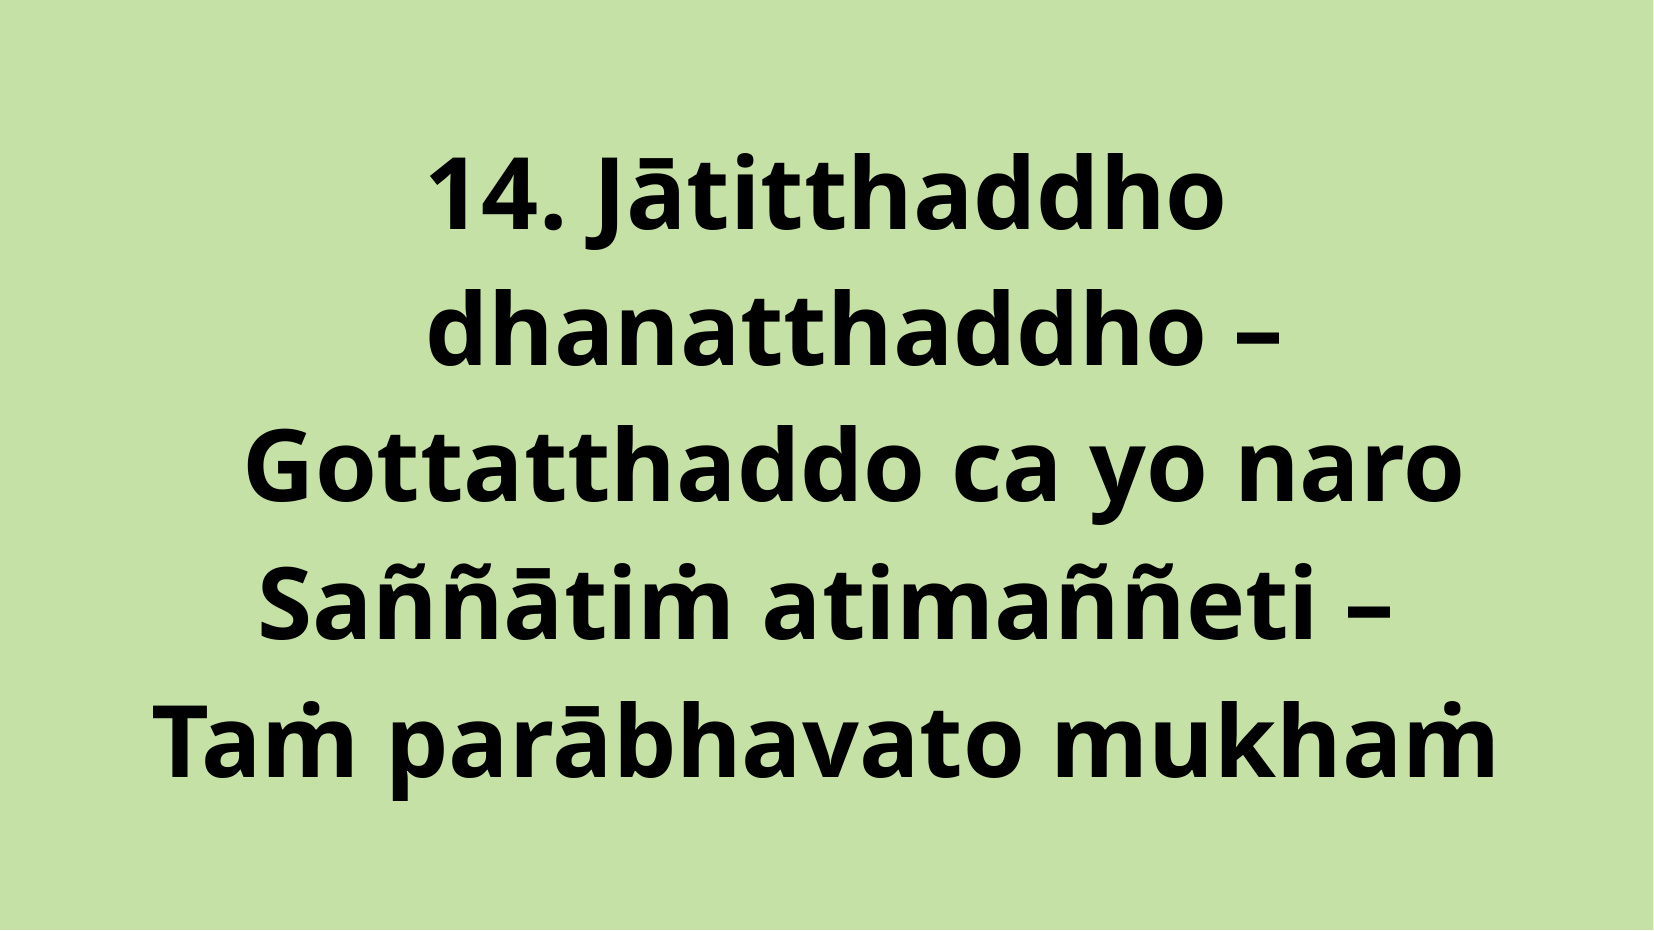

# 14. Jātitthaddho dhanatthaddho – Gottatthaddo ca yo naro
Saññātiṁ atimaññeti –
Taṁ parābhavato mukhaṁ